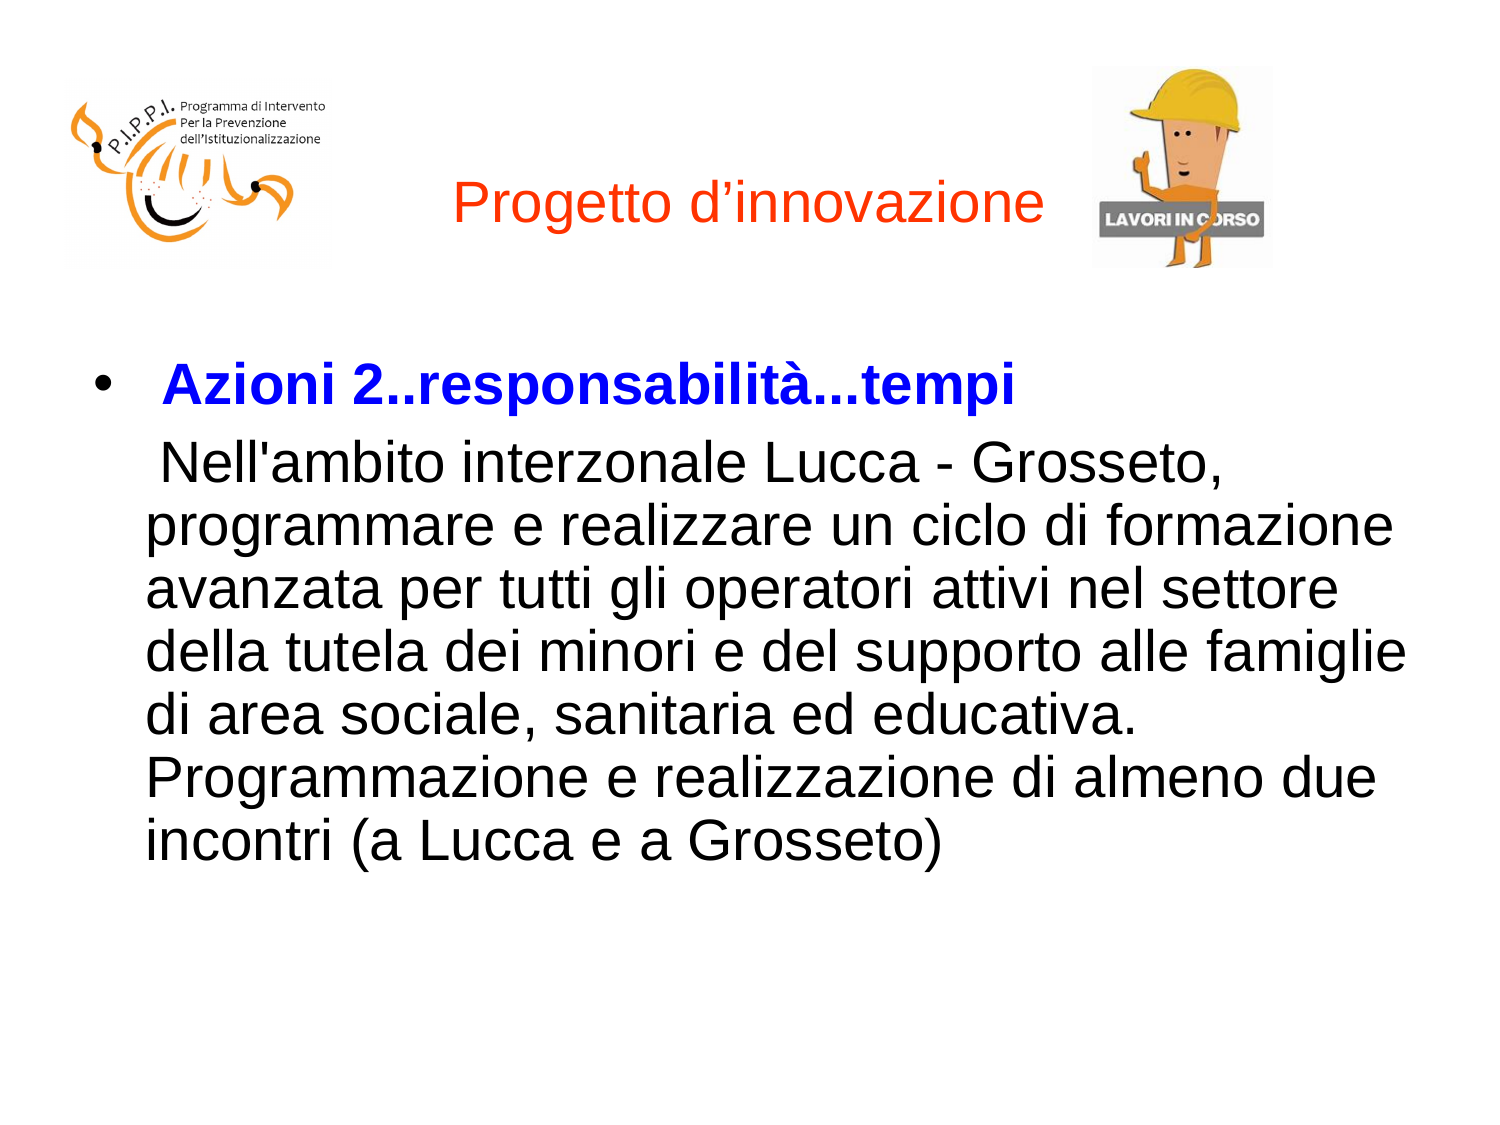

# Progetto d’innovazione
 Azioni 2..responsabilità...tempi
 Nell'ambito interzonale Lucca - Grosseto, programmare e realizzare un ciclo di formazione avanzata per tutti gli operatori attivi nel settore della tutela dei minori e del supporto alle famiglie di area sociale, sanitaria ed educativa. Programmazione e realizzazione di almeno due incontri (a Lucca e a Grosseto)